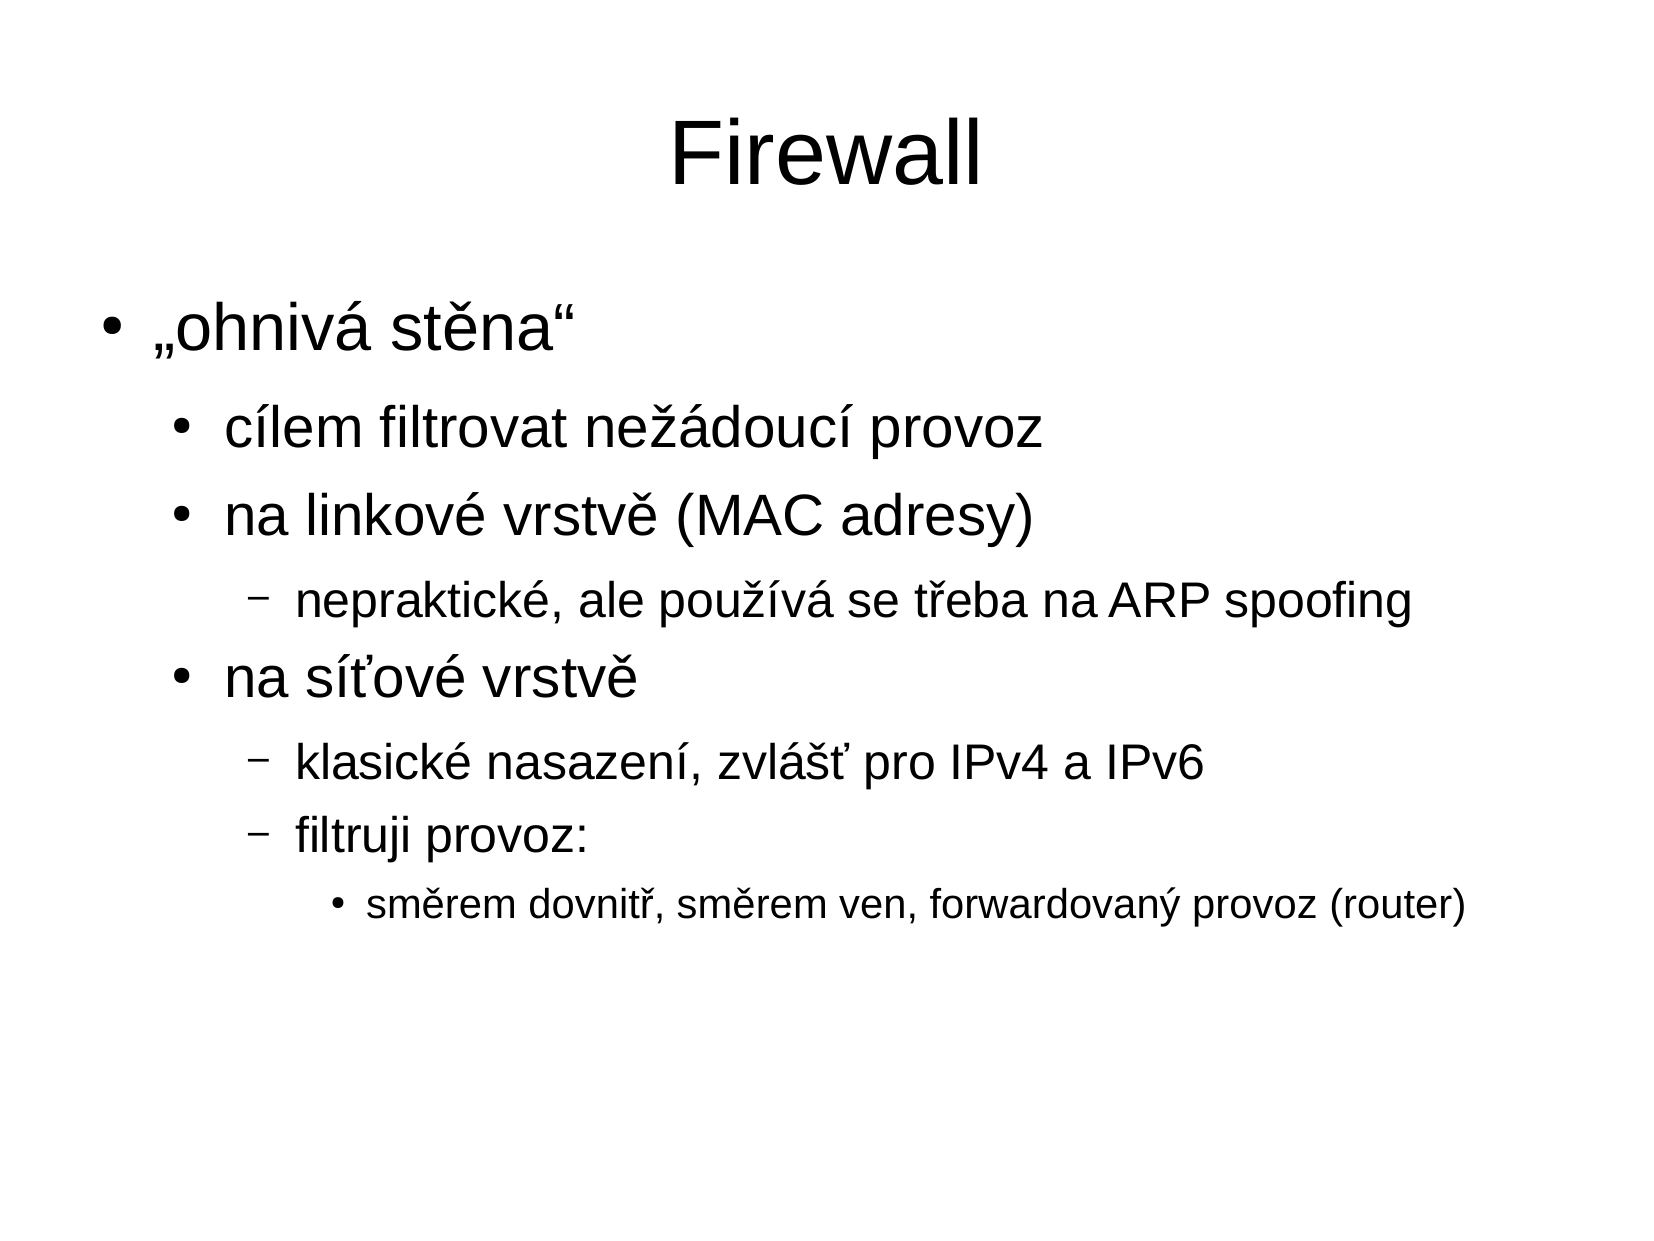

# Firewall
„ohnivá stěna“
cílem filtrovat nežádoucí provoz
na linkové vrstvě (MAC adresy)
nepraktické, ale používá se třeba na ARP spoofing
na síťové vrstvě
klasické nasazení, zvlášť pro IPv4 a IPv6
filtruji provoz:
směrem dovnitř, směrem ven, forwardovaný provoz (router)